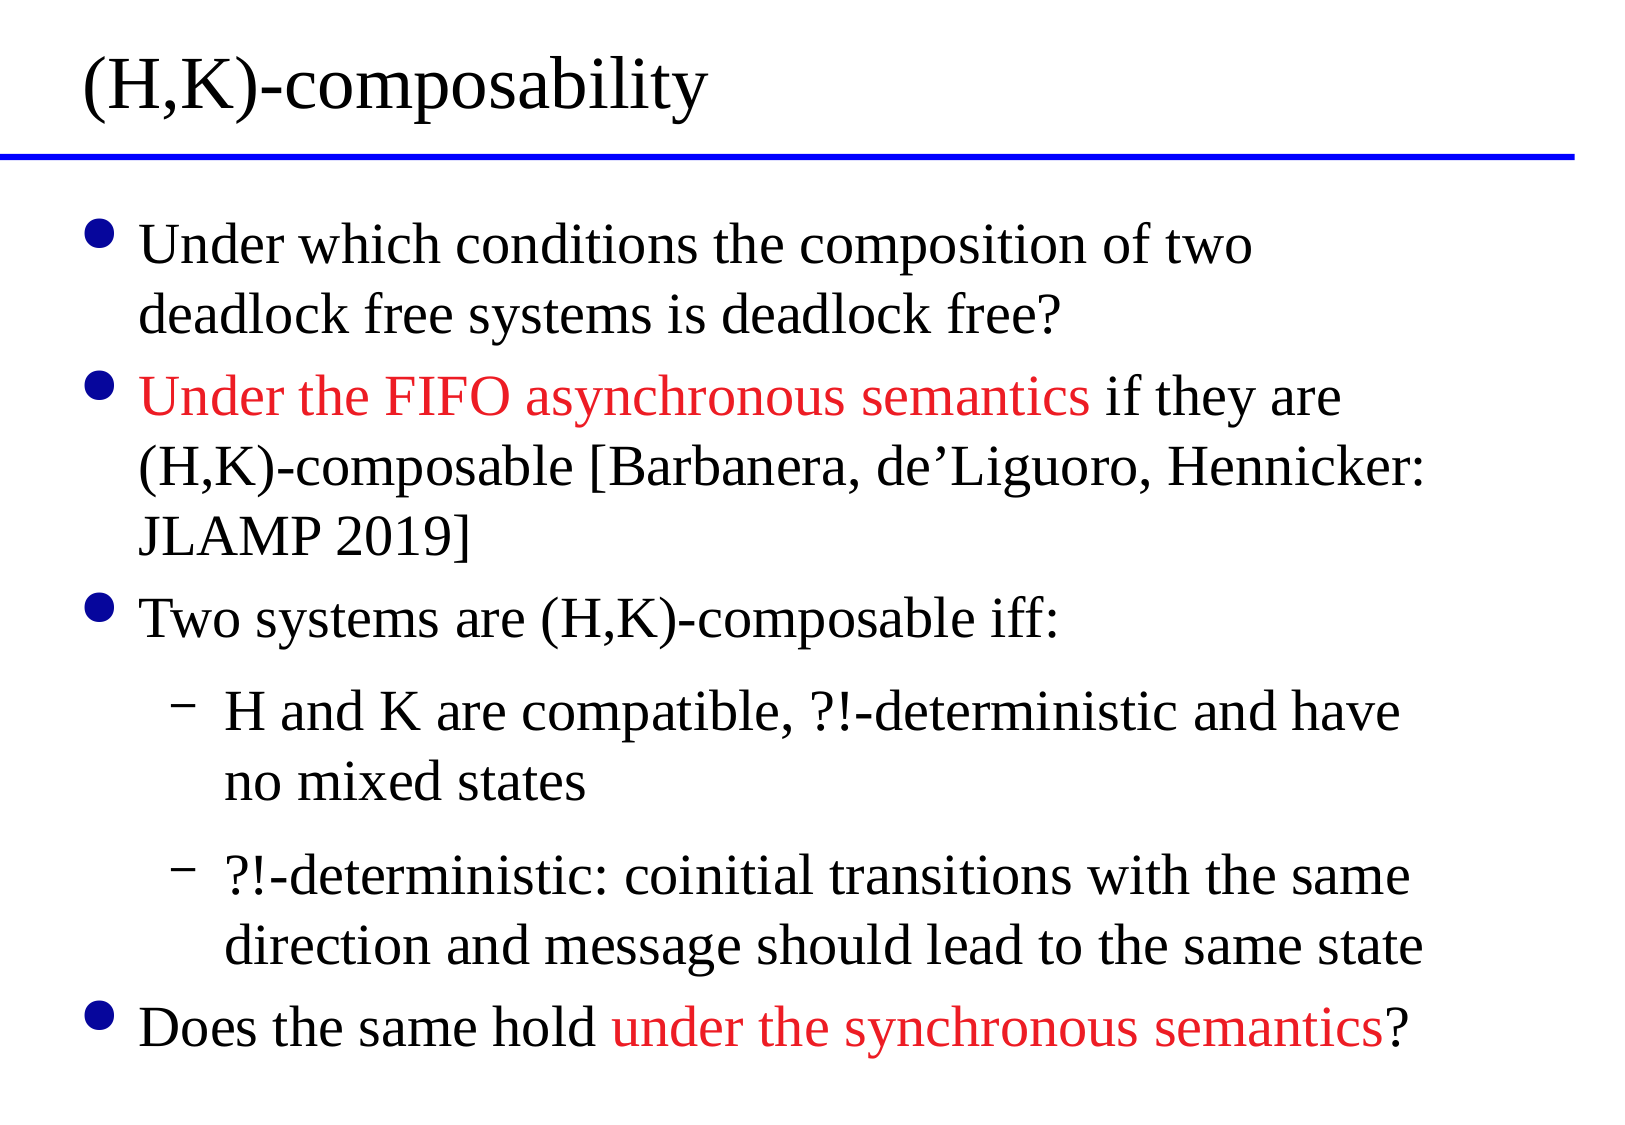

# (H,K)-composability
Under which conditions the composition of two deadlock free systems is deadlock free?
Under the FIFO asynchronous semantics if they are (H,K)-composable [Barbanera, de’Liguoro, Hennicker: JLAMP 2019]
Two systems are (H,K)-composable iff:
H and K are compatible, ?!-deterministic and have no mixed states
?!-deterministic: coinitial transitions with the same direction and message should lead to the same state
Does the same hold under the synchronous semantics?